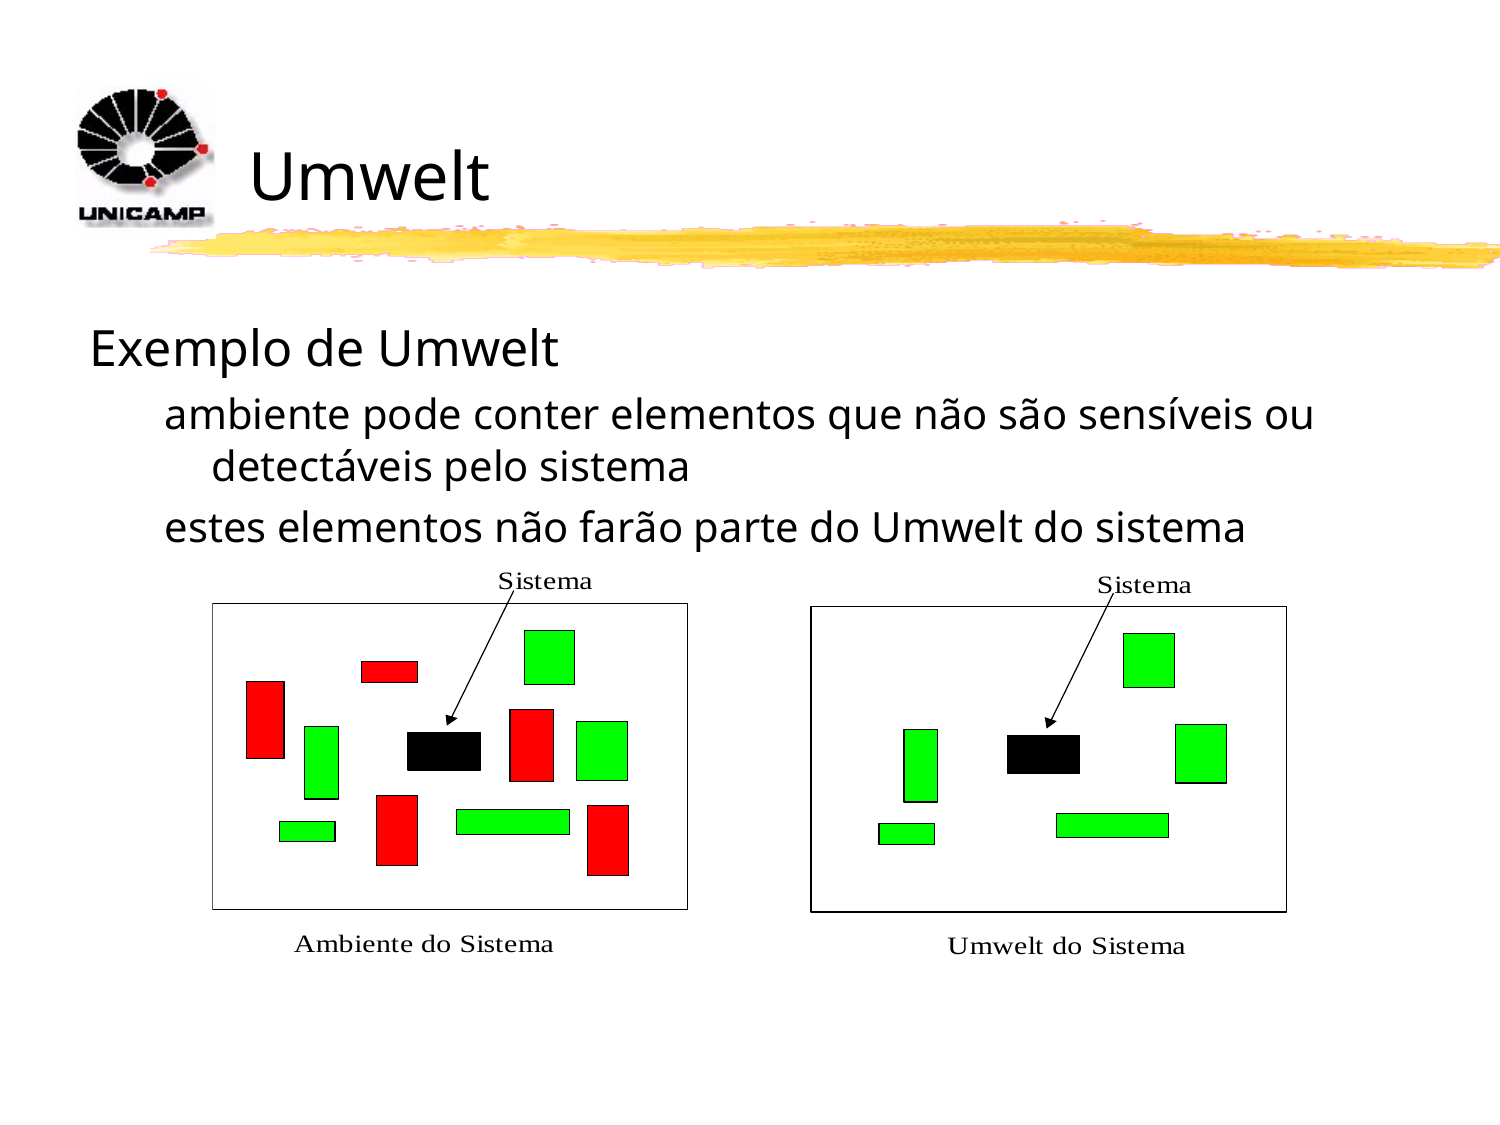

# Umwelt
Exemplo de Umwelt
ambiente pode conter elementos que não são sensíveis ou detectáveis pelo sistema
estes elementos não farão parte do Umwelt do sistema